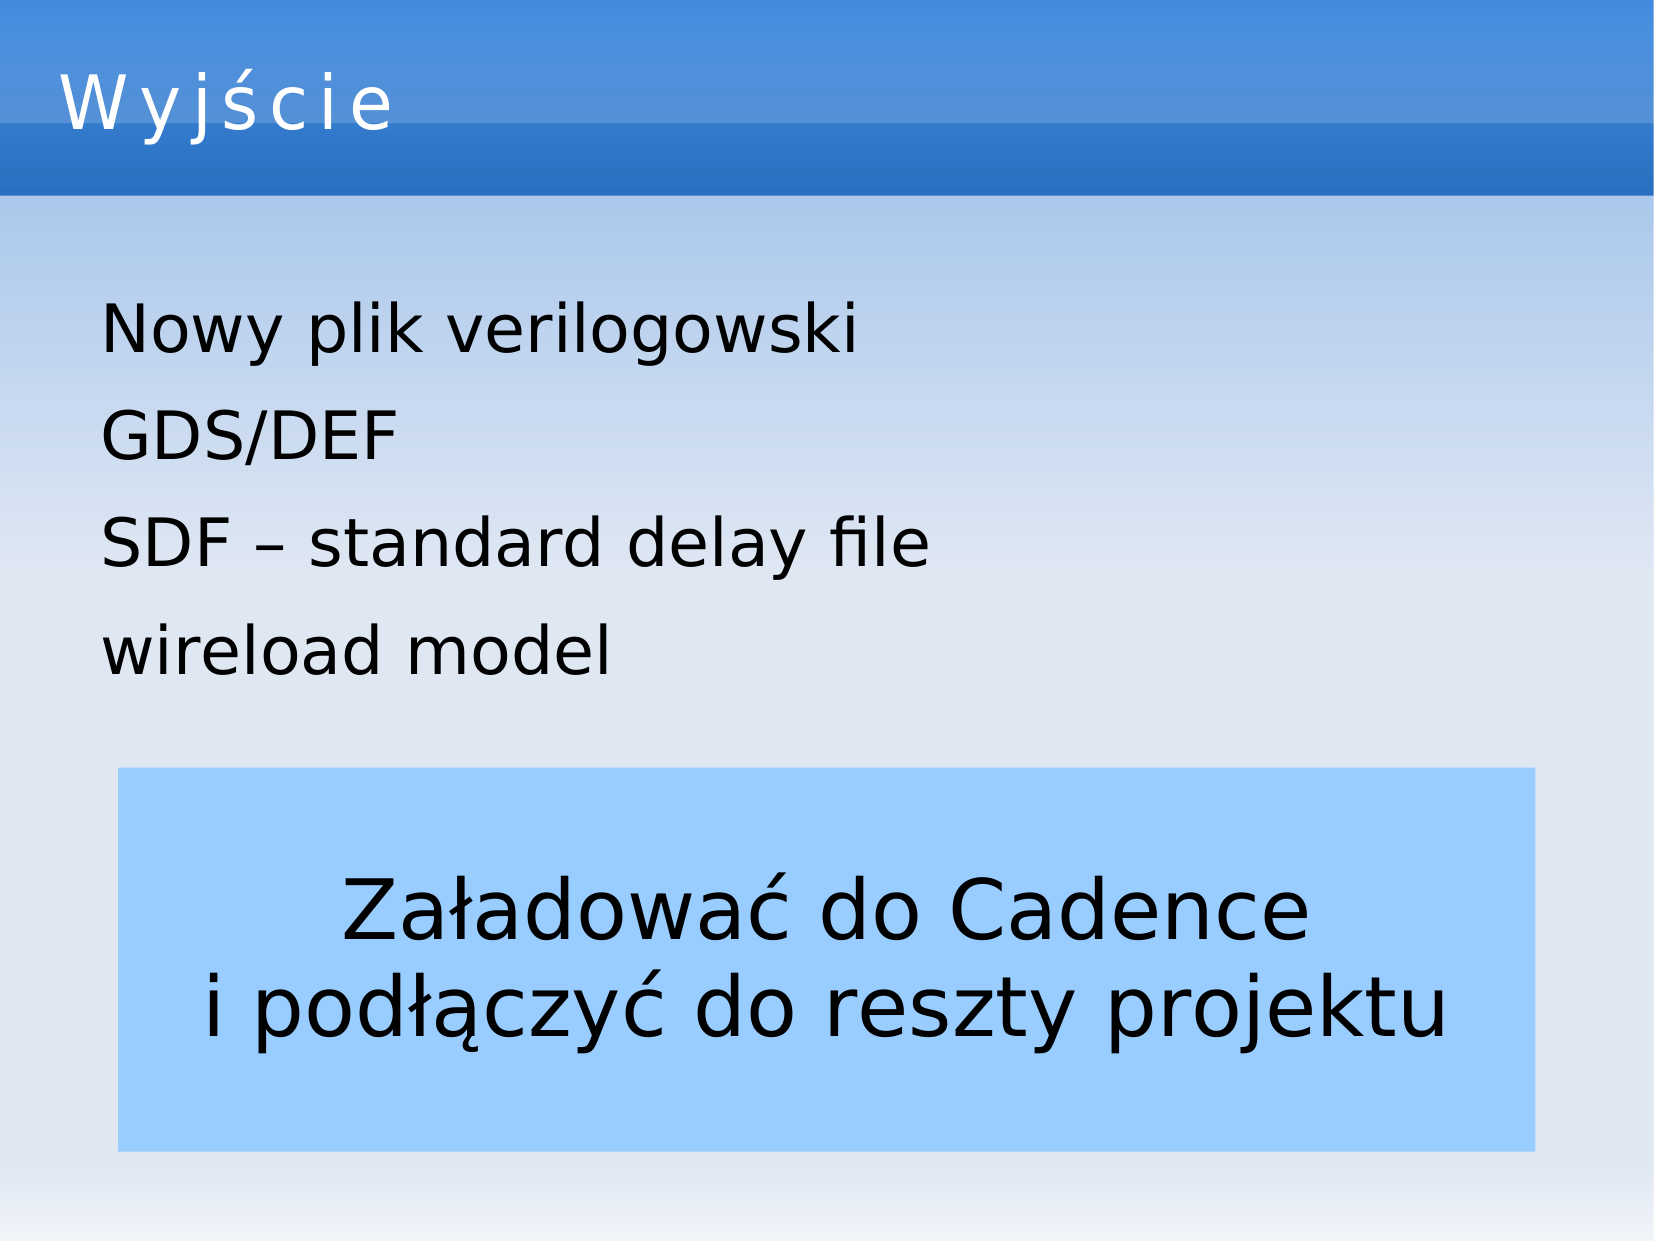

# Wyjście
Nowy plik verilogowski
GDS/DEF
SDF – standard delay file
wireload model
Załadować do Cadence
i podłączyć do reszty projektu